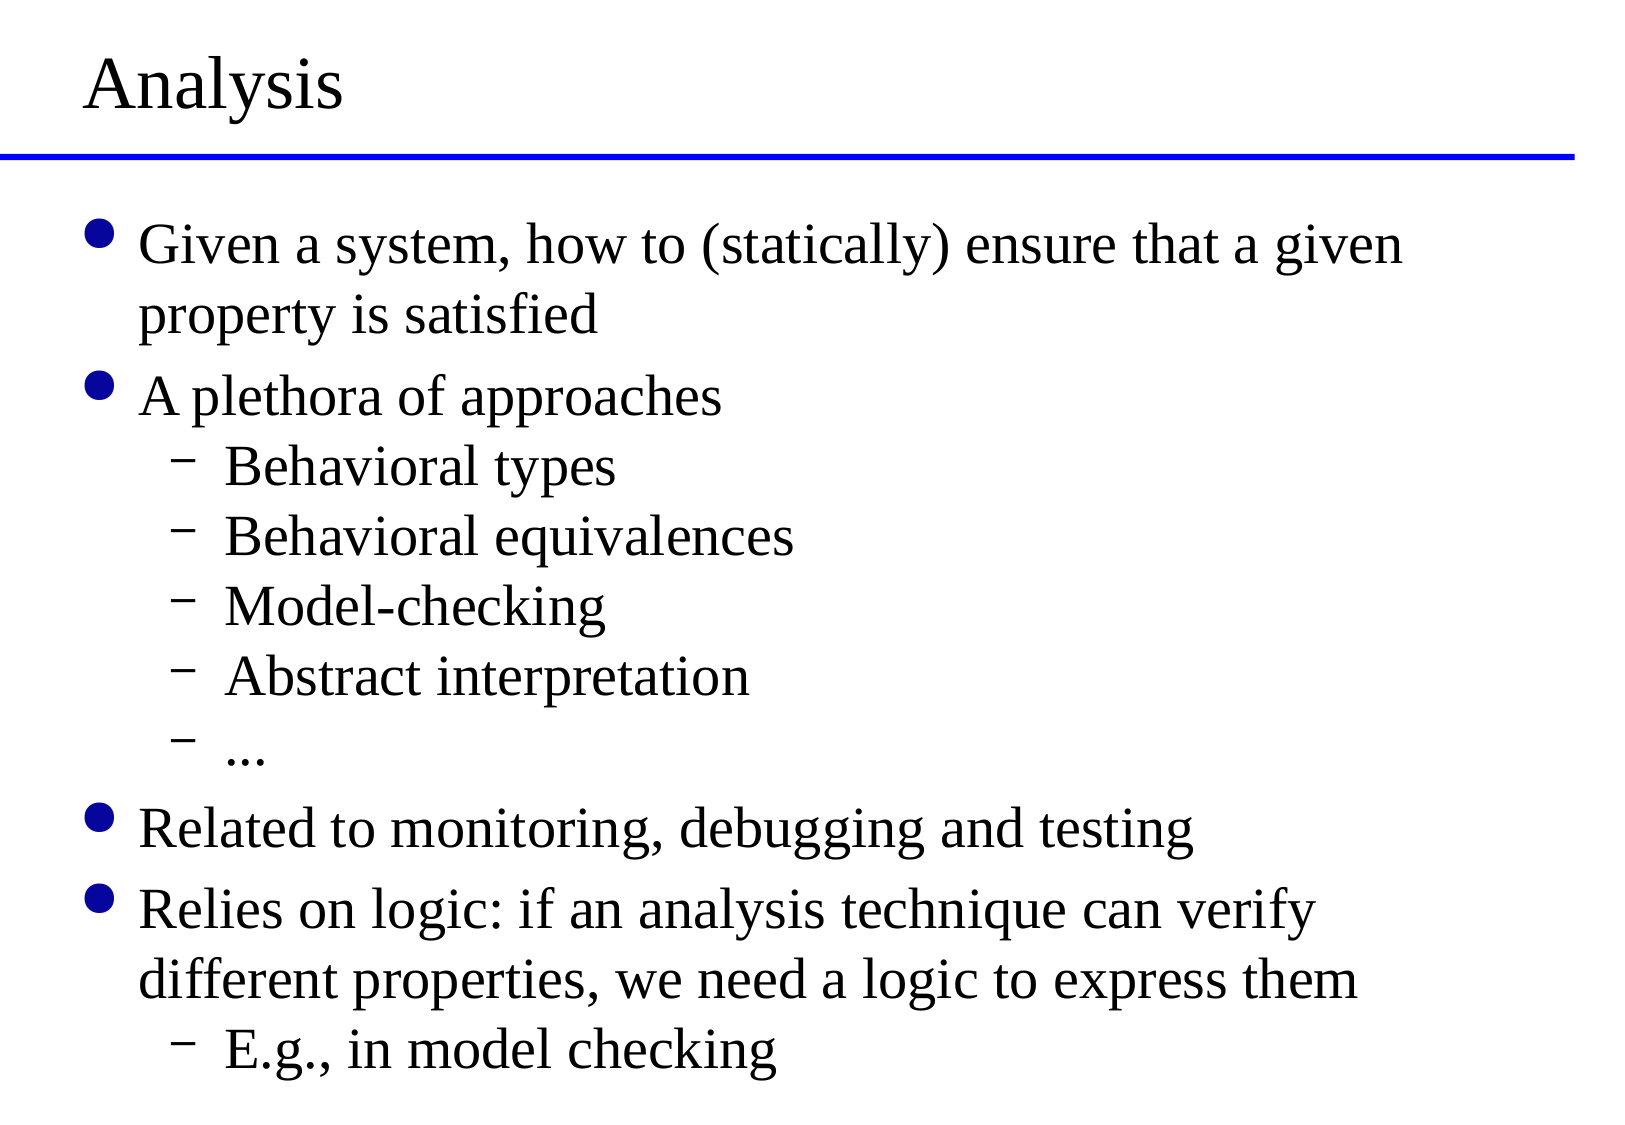

# Analysis
Given a system, how to (statically) ensure that a given property is satisfied
A plethora of approaches
Behavioral types
Behavioral equivalences
Model-checking
Abstract interpretation
...
Related to monitoring, debugging and testing
Relies on logic: if an analysis technique can verify different properties, we need a logic to express them
E.g., in model checking